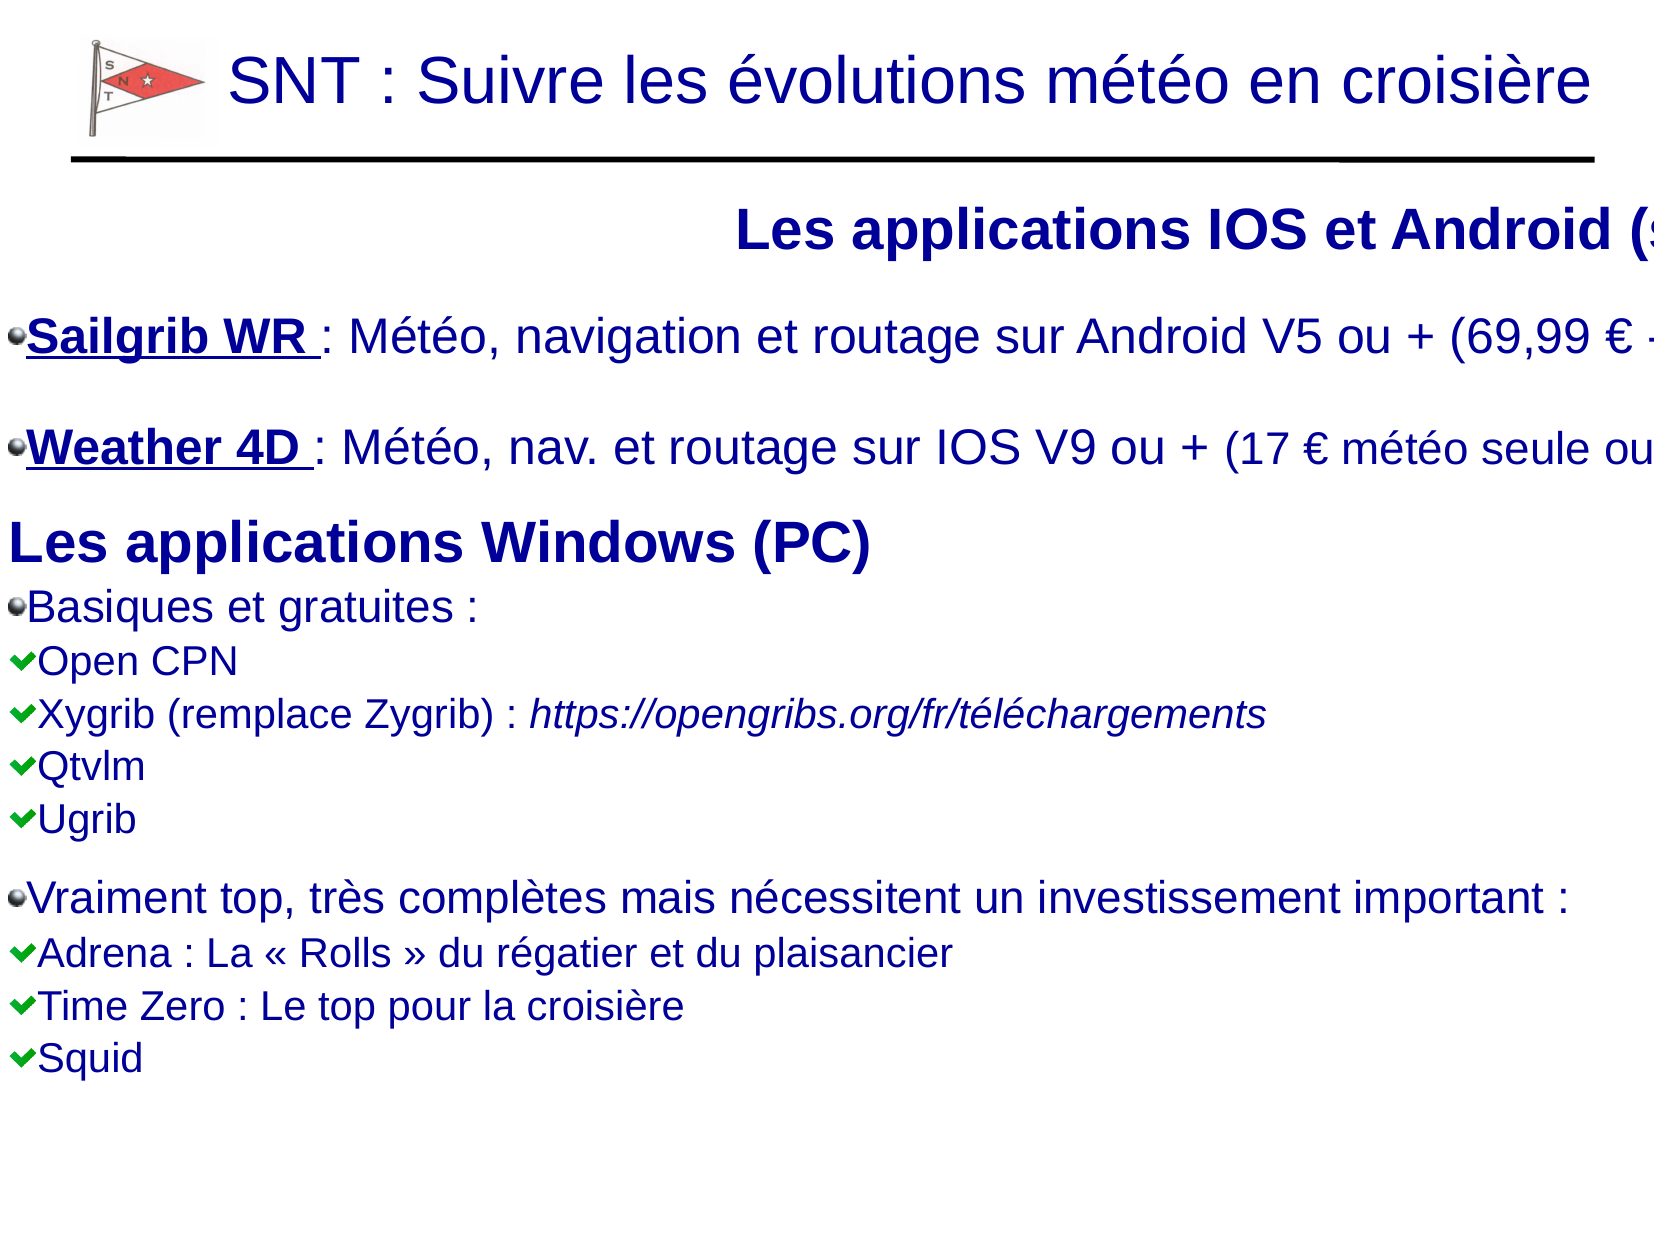

SNT : Suivre les évolutions météo en croisière
Les applications IOS et Android (smartphone ou tablette)
Sailgrib WR : Météo, navigation et routage sur Android V5 ou + (69,99 € - 19,99 € météo seule – version gratuite limitée disponible)
Weather 4D : Météo, nav. et routage sur IOS V9 ou + (17 € météo seule ou 39€ avec le routage + abonnement aux prévisions HD 38€ 12 mois)
Les applications Windows (PC)
Basiques et gratuites :
Open CPN
Xygrib (remplace Zygrib) : https://opengribs.org/fr/téléchargements
Qtvlm
Ugrib
Vraiment top, très complètes mais nécessitent un investissement important :
Adrena : La « Rolls » du régatier et du plaisancier
Time Zero : Le top pour la croisière
Squid